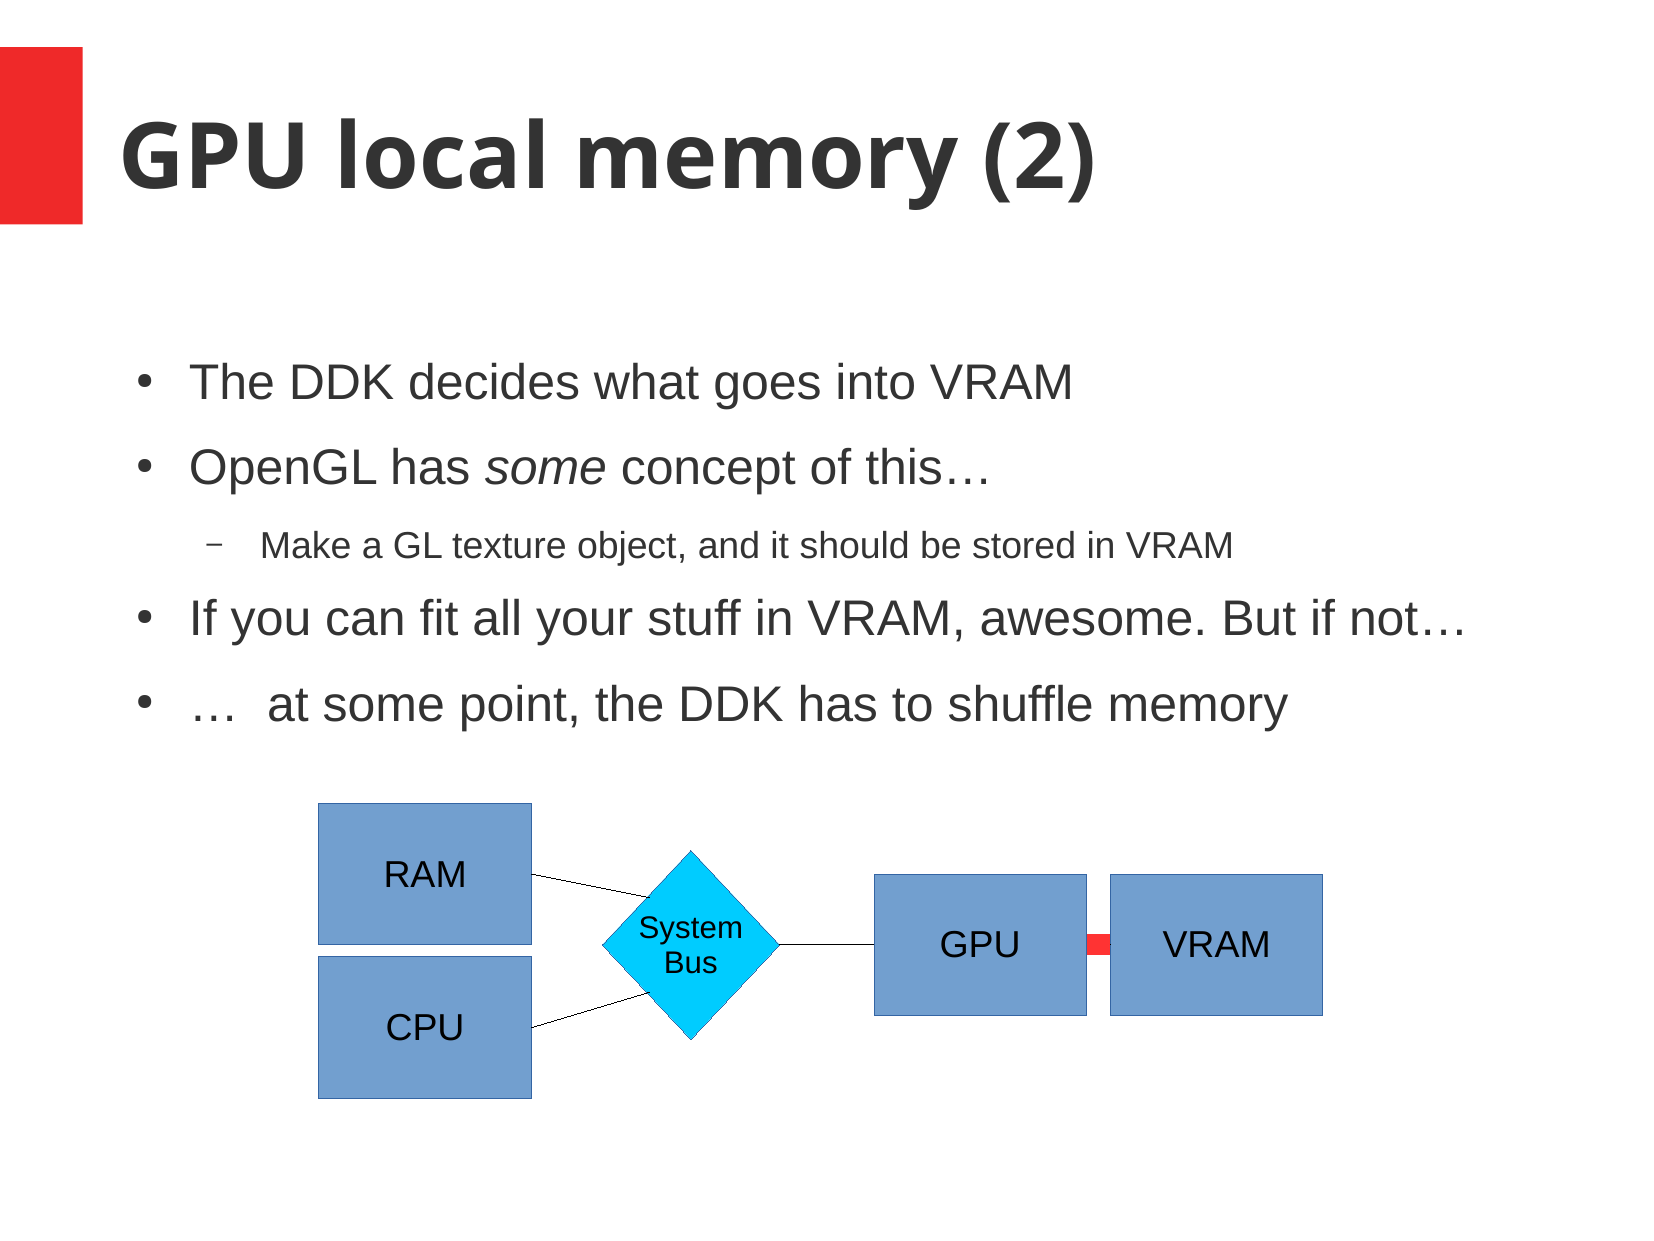

# GPU local memory (2)
The DDK decides what goes into VRAM
OpenGL has some concept of this…
Make a GL texture object, and it should be stored in VRAM
If you can fit all your stuff in VRAM, awesome. But if not…
… at some point, the DDK has to shuffle memory
RAM
System
Bus
GPU
VRAM
CPU